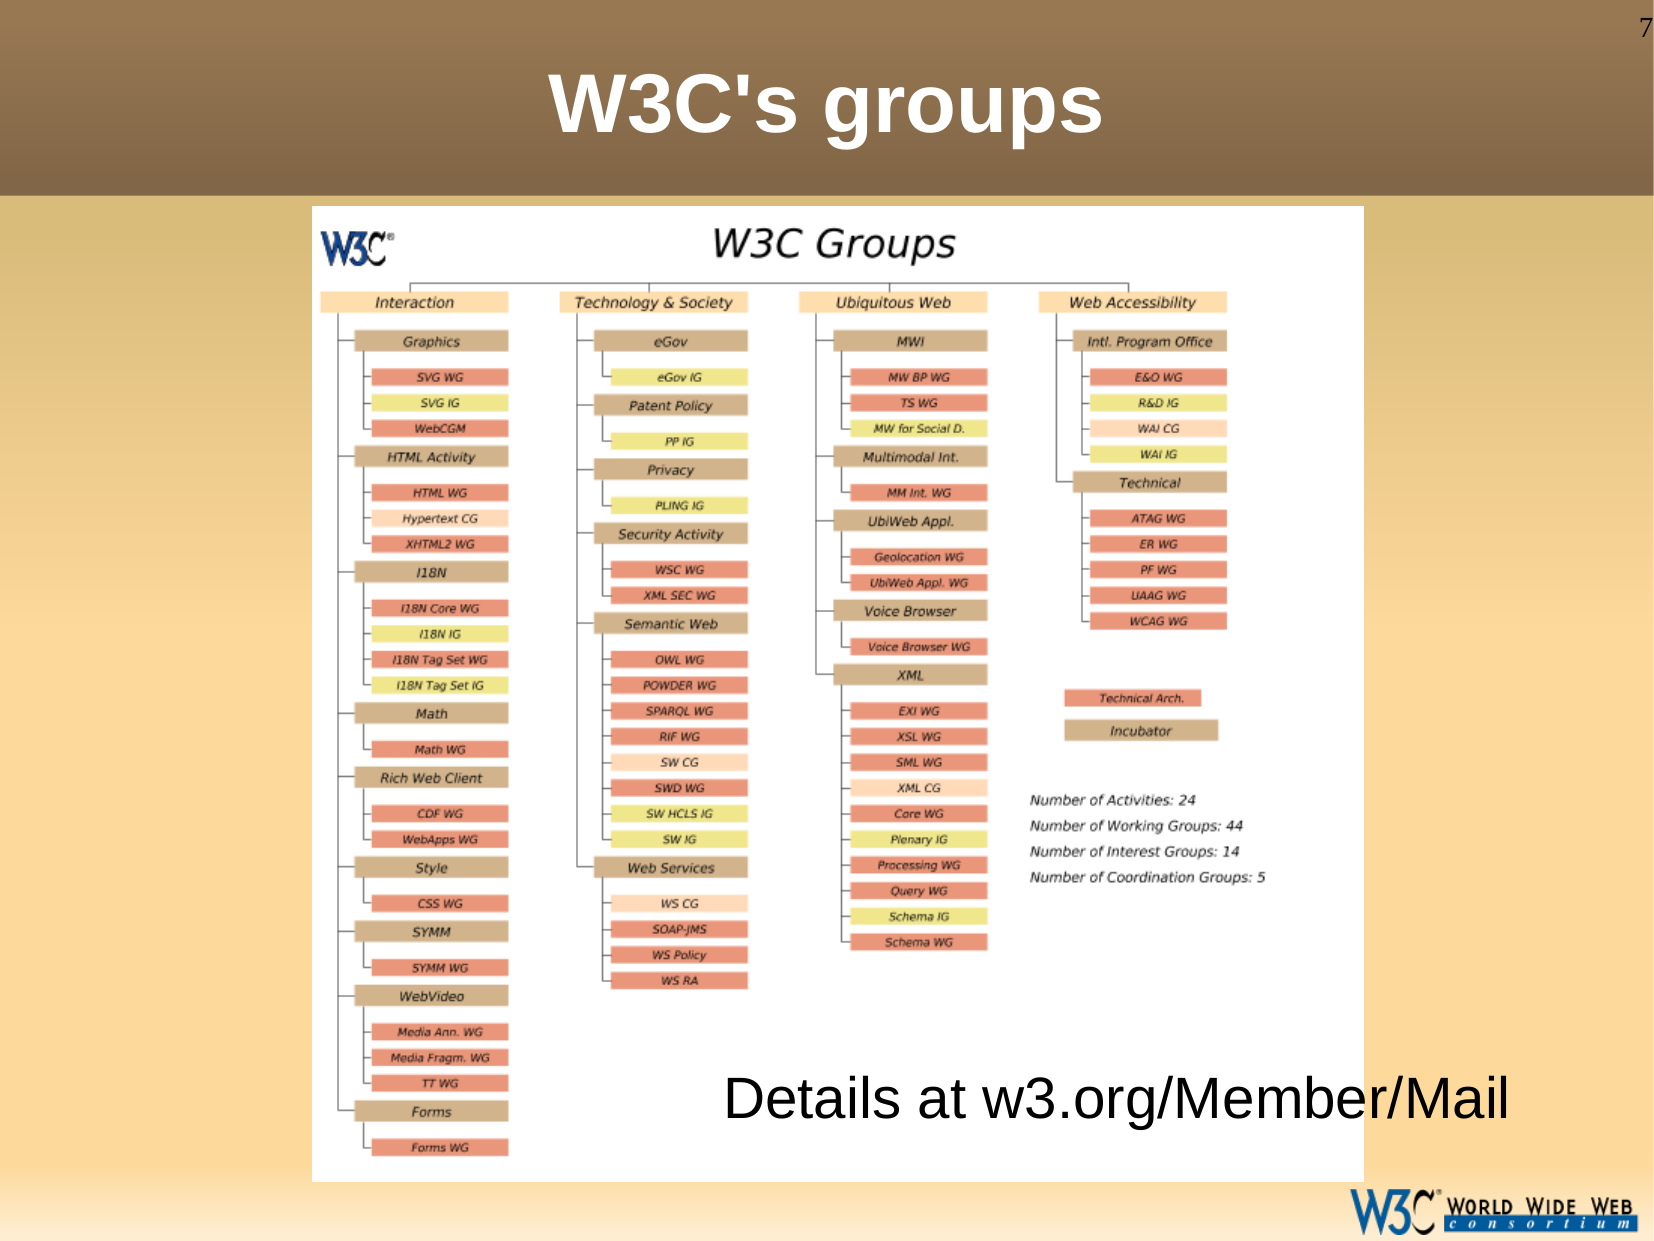

# W3C's groups
7
Details at w3.org/Member/Mail